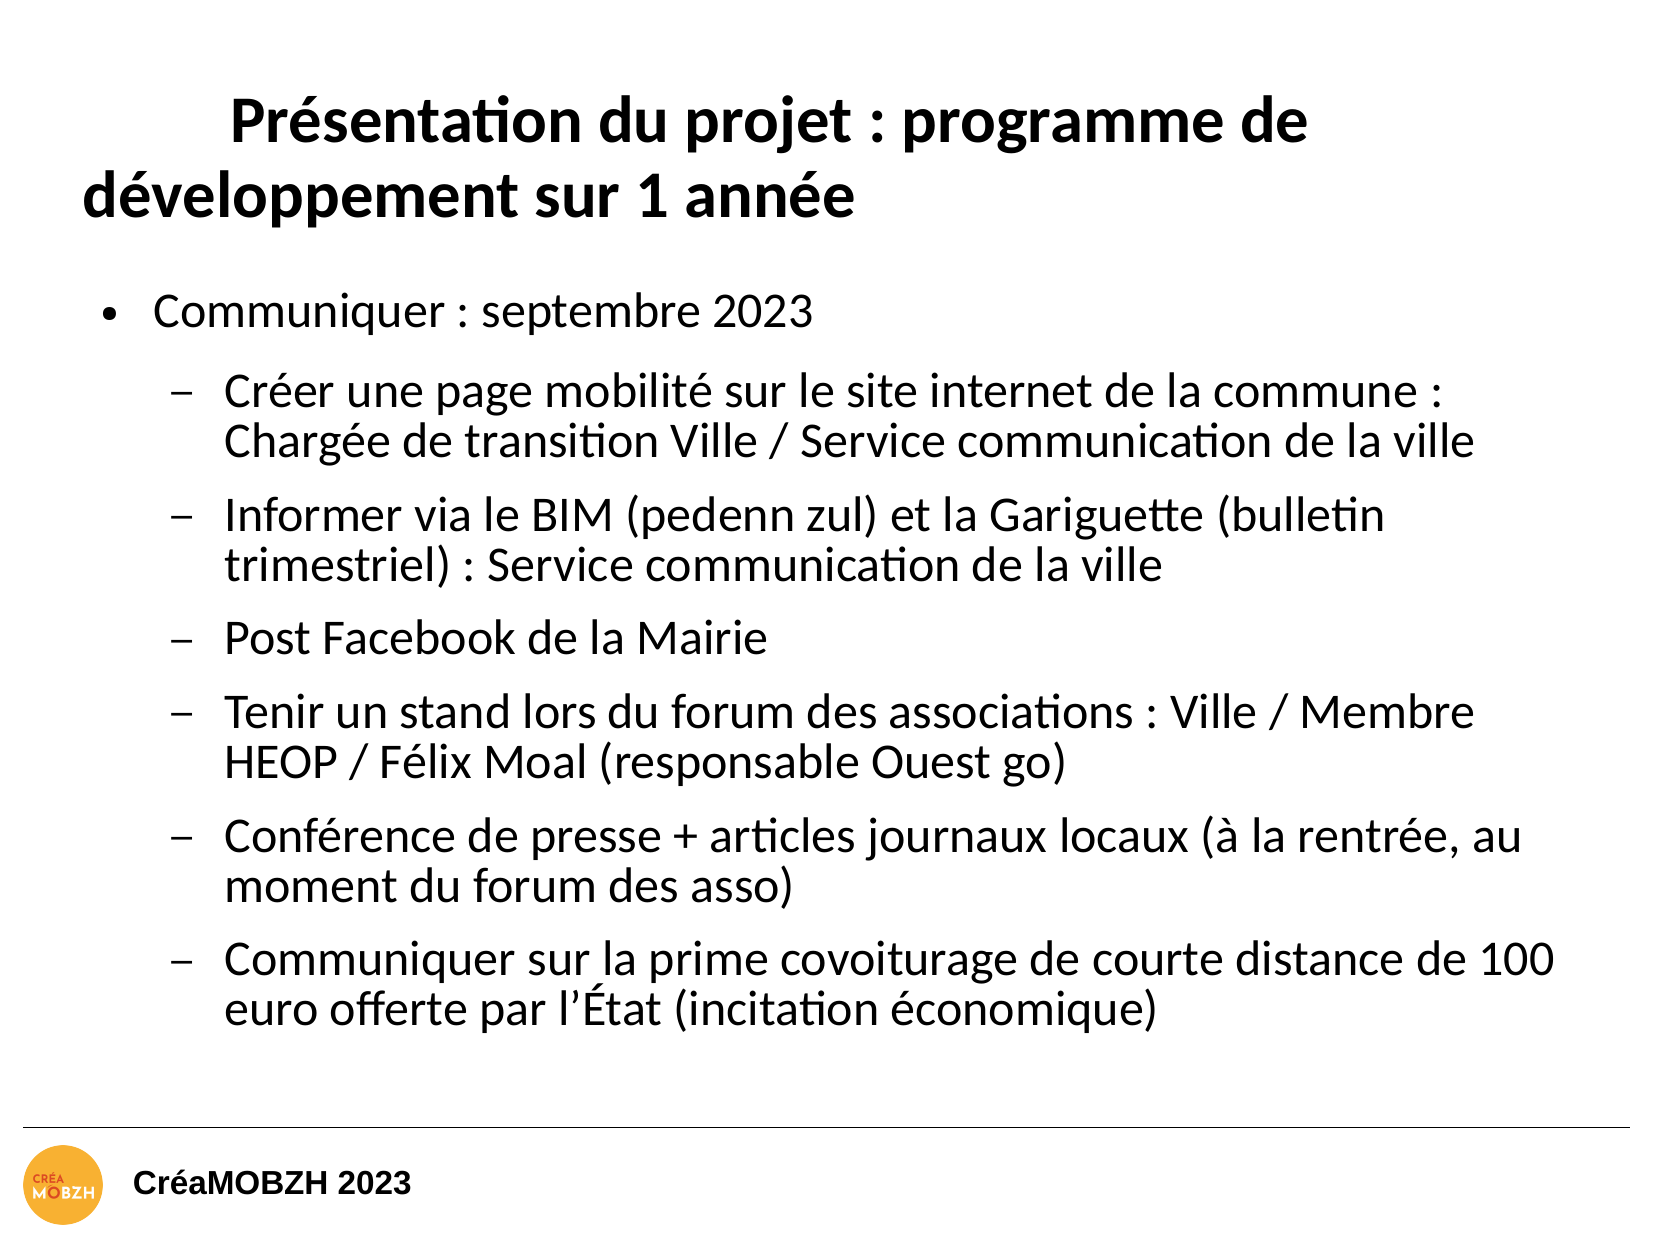

# Présentation du projet : programme de 	développement sur 1 année
Communiquer : septembre 2023
Créer une page mobilité sur le site internet de la commune : Chargée de transition Ville / Service communication de la ville
Informer via le BIM (pedenn zul) et la Gariguette (bulletin trimestriel) : Service communication de la ville
Post Facebook de la Mairie
Tenir un stand lors du forum des associations : Ville / Membre HEOP / Félix Moal (responsable Ouest go)
Conférence de presse + articles journaux locaux (à la rentrée, au moment du forum des asso)
Communiquer sur la prime covoiturage de courte distance de 100 euro offerte par l’État (incitation économique)
CréaMOBZH 2023